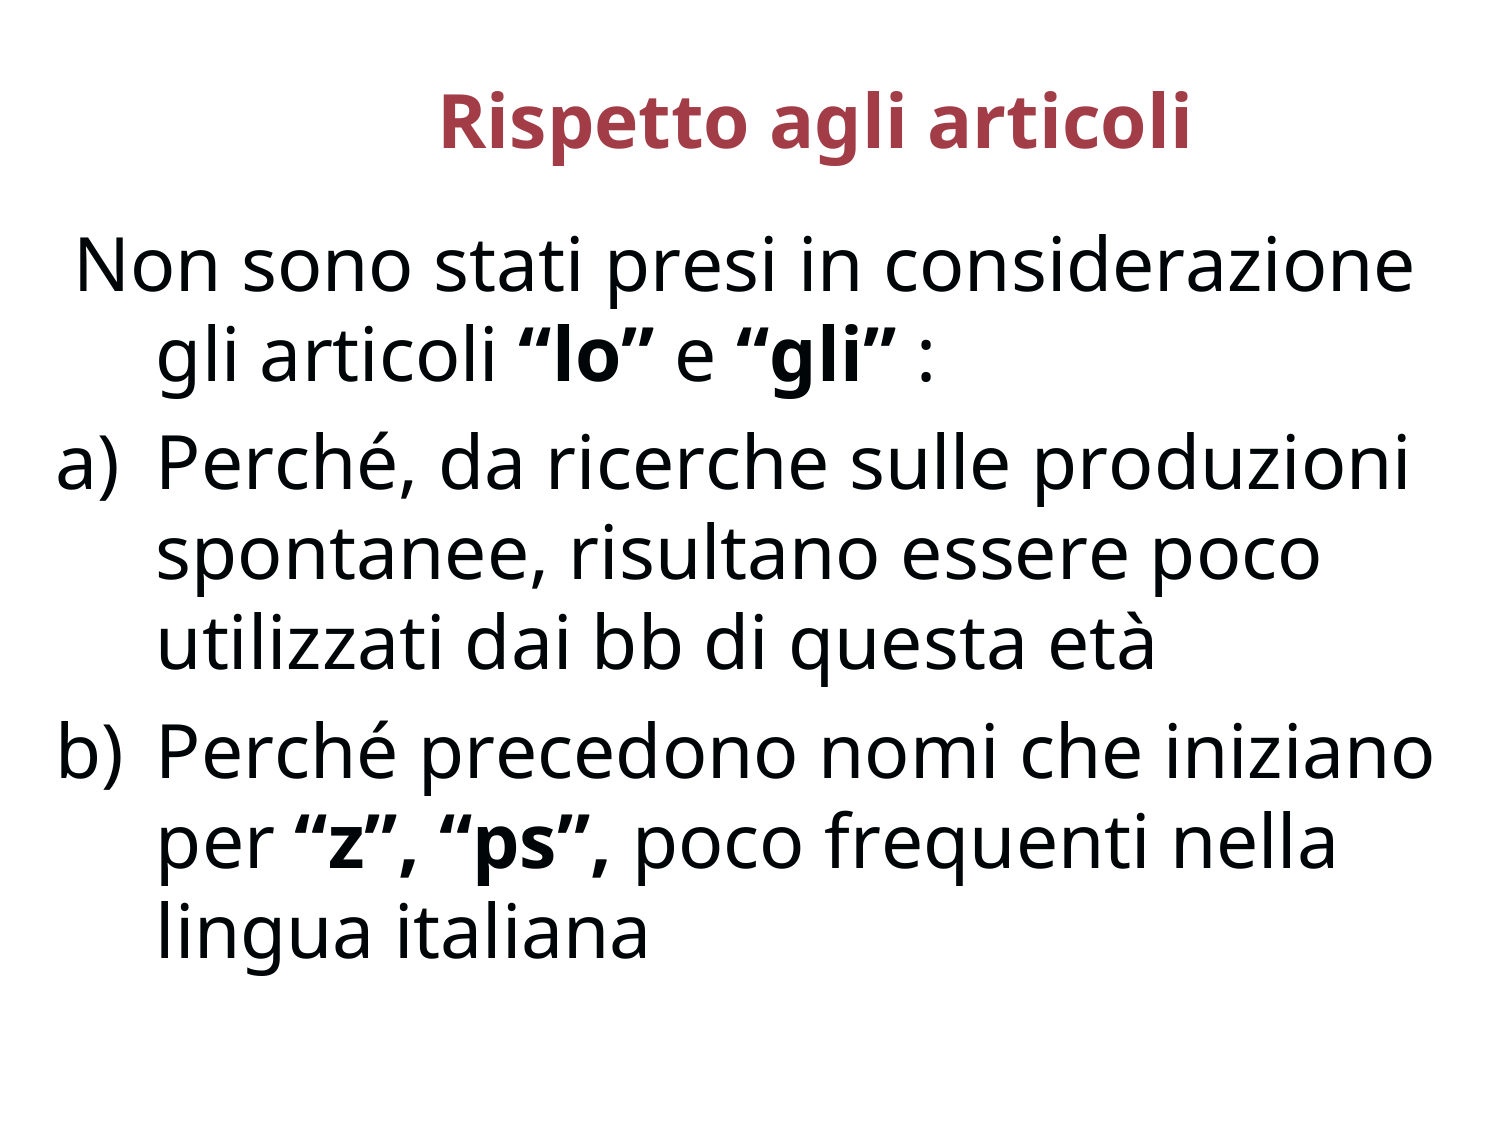

Rispetto agli articoli
# Non sono stati presi in considerazione gli articoli “lo” e “gli” :
Perché, da ricerche sulle produzioni spontanee, risultano essere poco utilizzati dai bb di questa età
Perché precedono nomi che iniziano per “z”, “ps”, poco frequenti nella lingua italiana